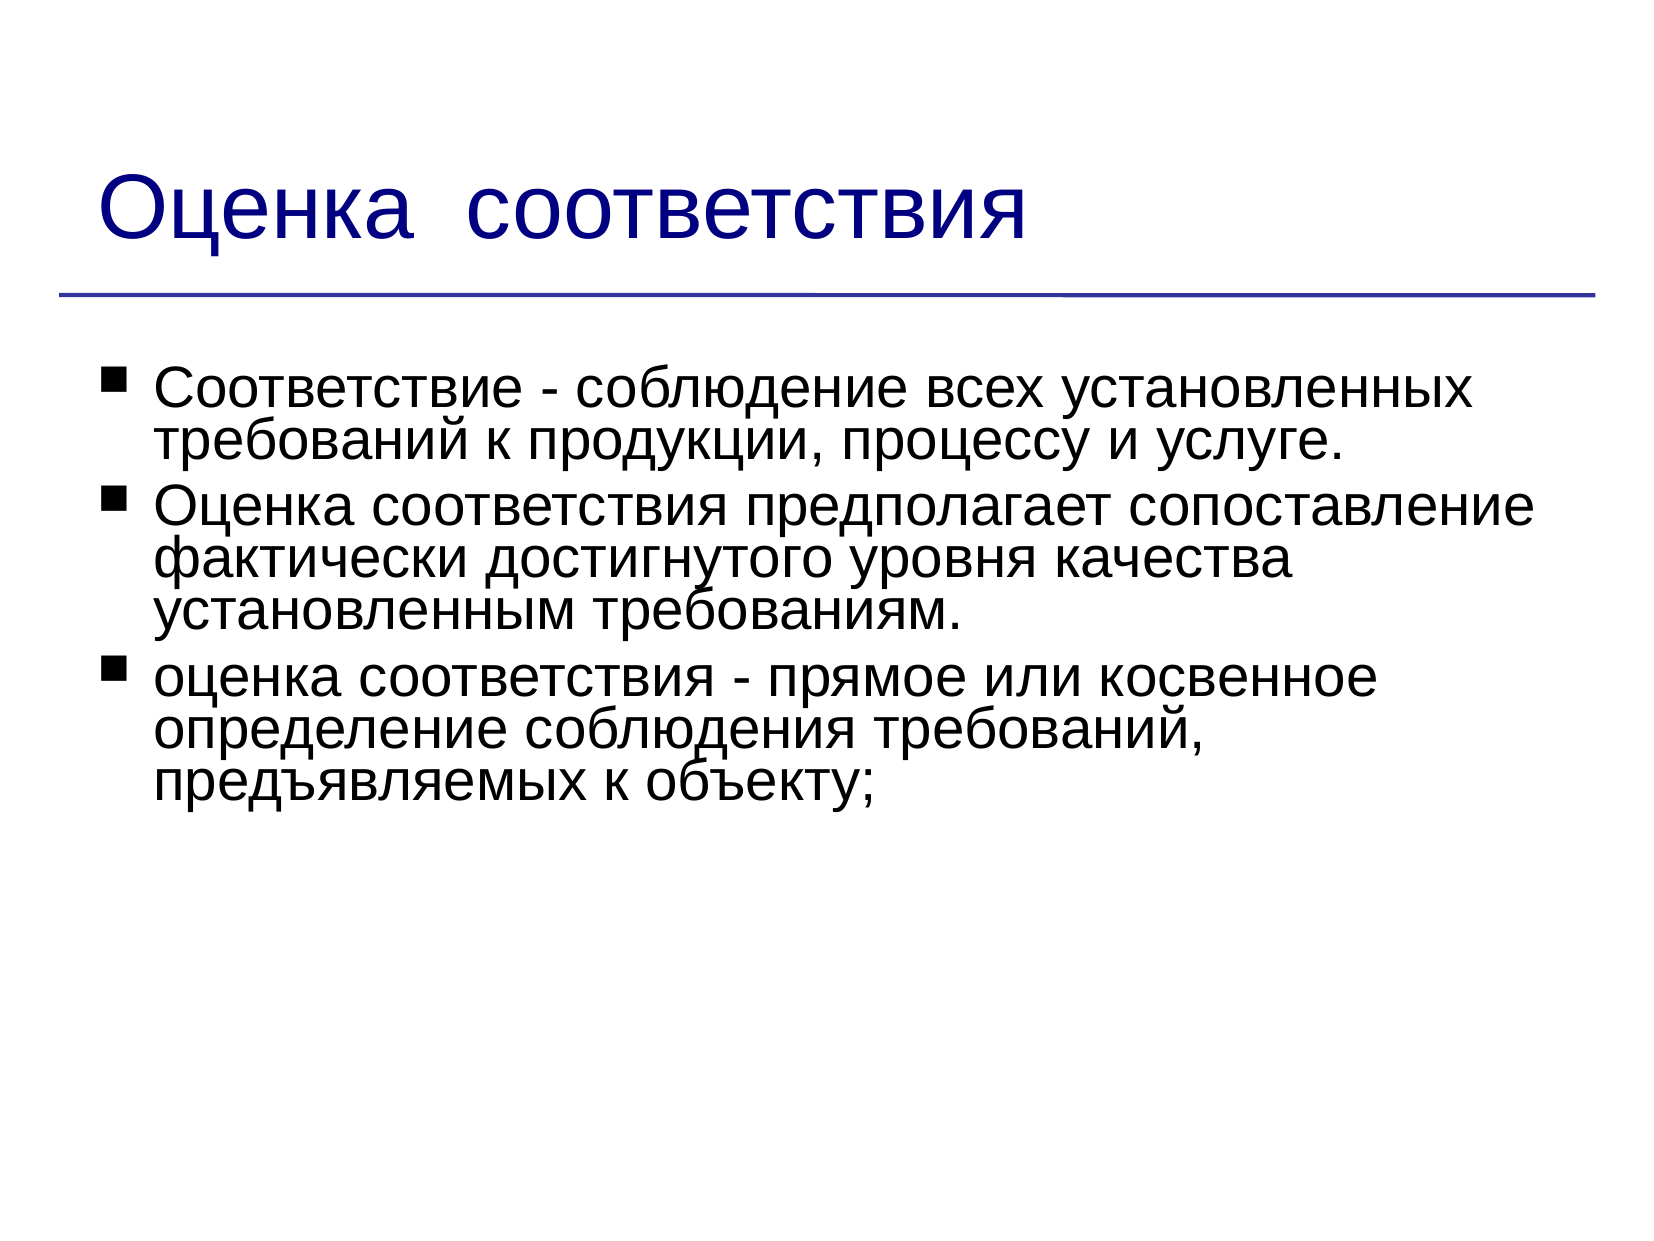

# Оценка соответствия
Соответствие - соблюдение всех установленных требований к продукции, процессу и услуге.
Оценка соответствия предполагает сопоставление фактически достигнутого уровня качества установленным требованиям.
оценка соответствия - прямое или косвенное определение соблюдения требований, предъявляемых к объекту;